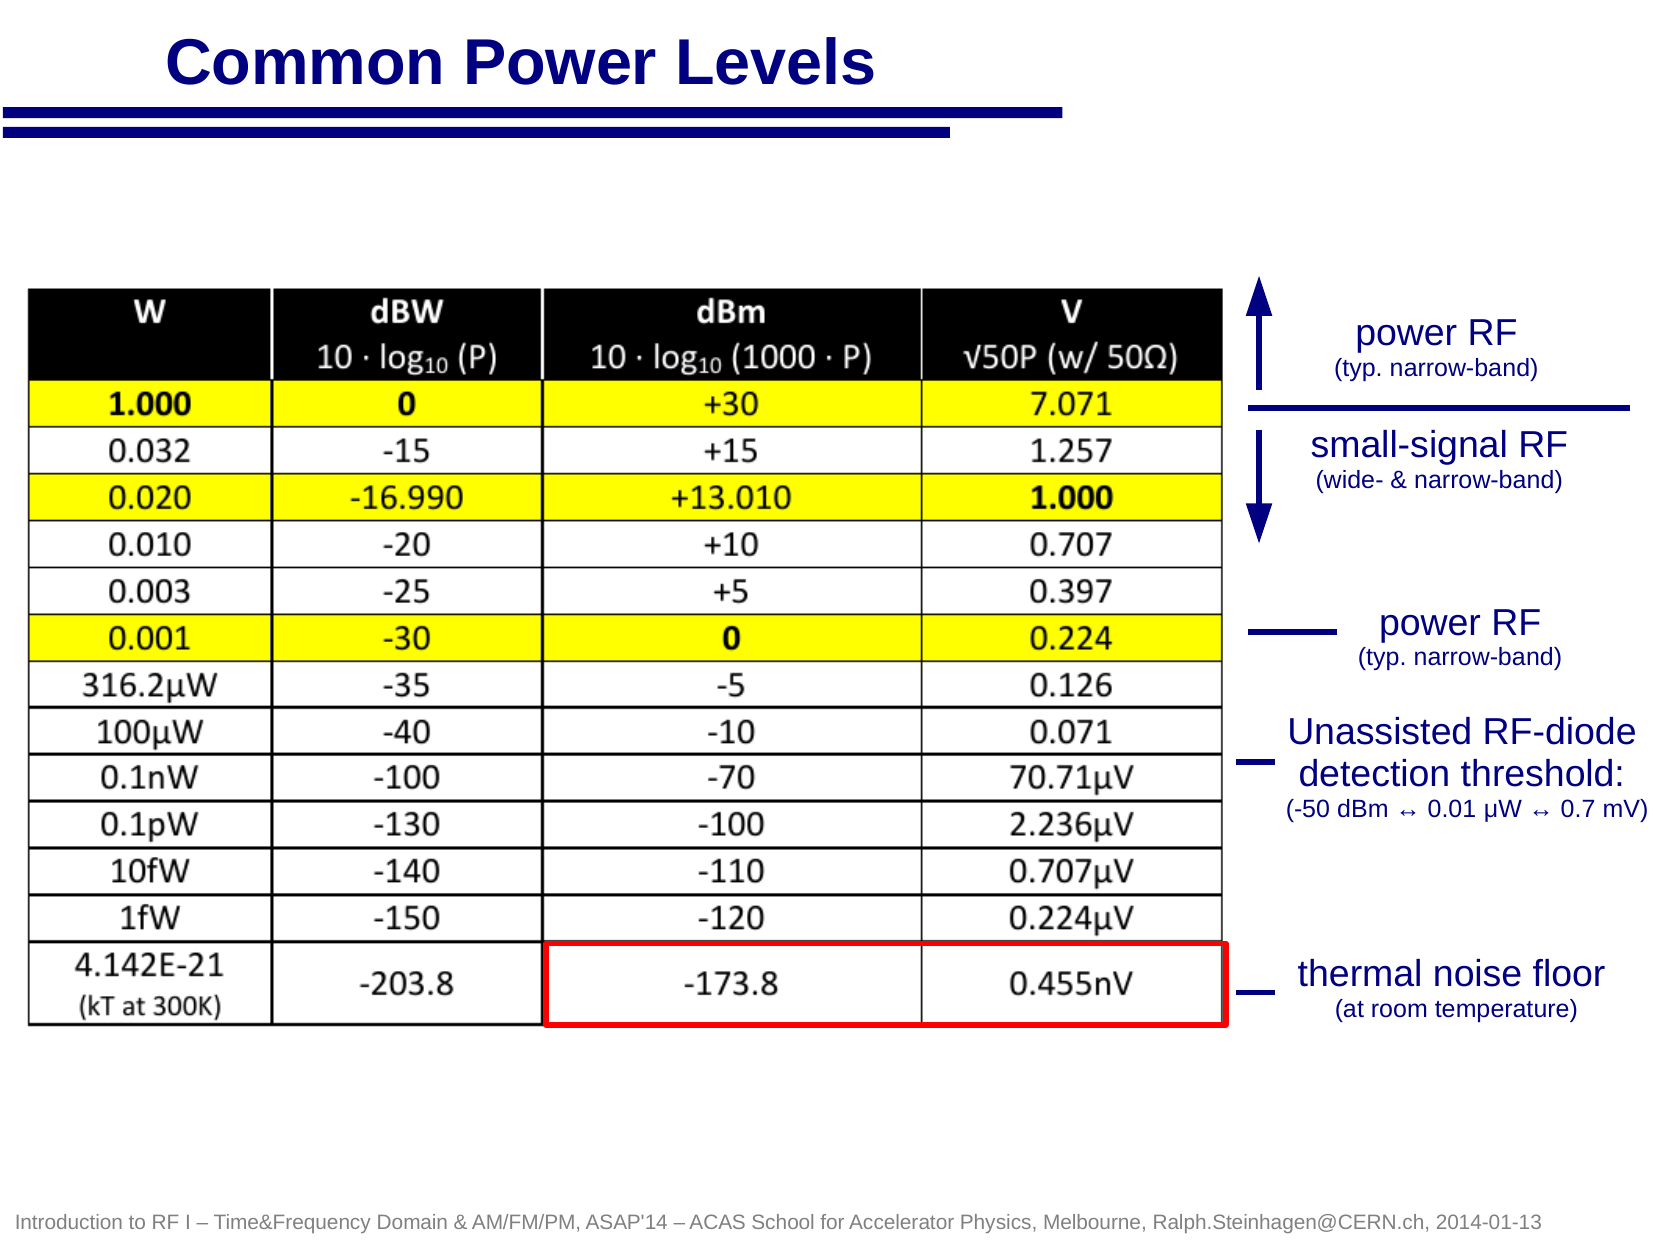

# Common Power Levels
power RF
(typ. narrow-band)
small-signal RF
(wide- & narrow-band)
power RF
(typ. narrow-band)
Unassisted RF-diode
detection threshold:
(-50 dBm ↔ 0.01 μW ↔ 0.7 mV)
thermal noise floor
(at room temperature)